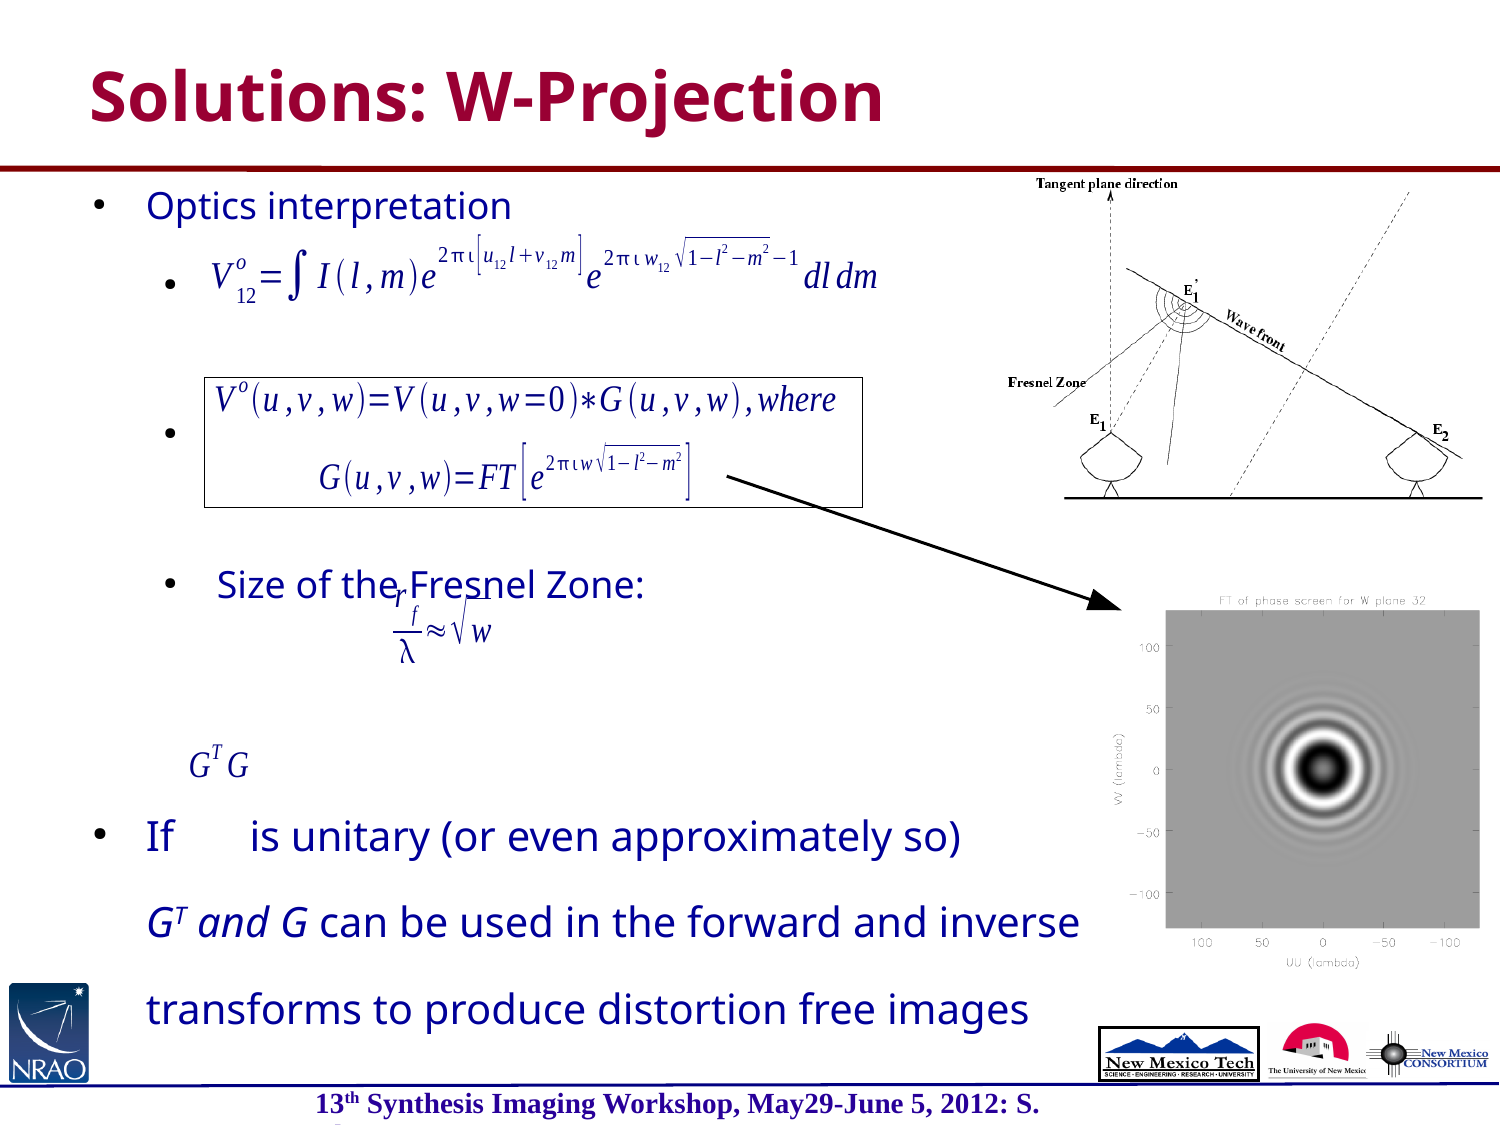

Solutions: W-Projection
# Optics interpretation
Size of the Fresnel Zone:
If is unitary (or even approximately so)
GT and G can be used in the forward and inverse
transforms to produce distortion free images